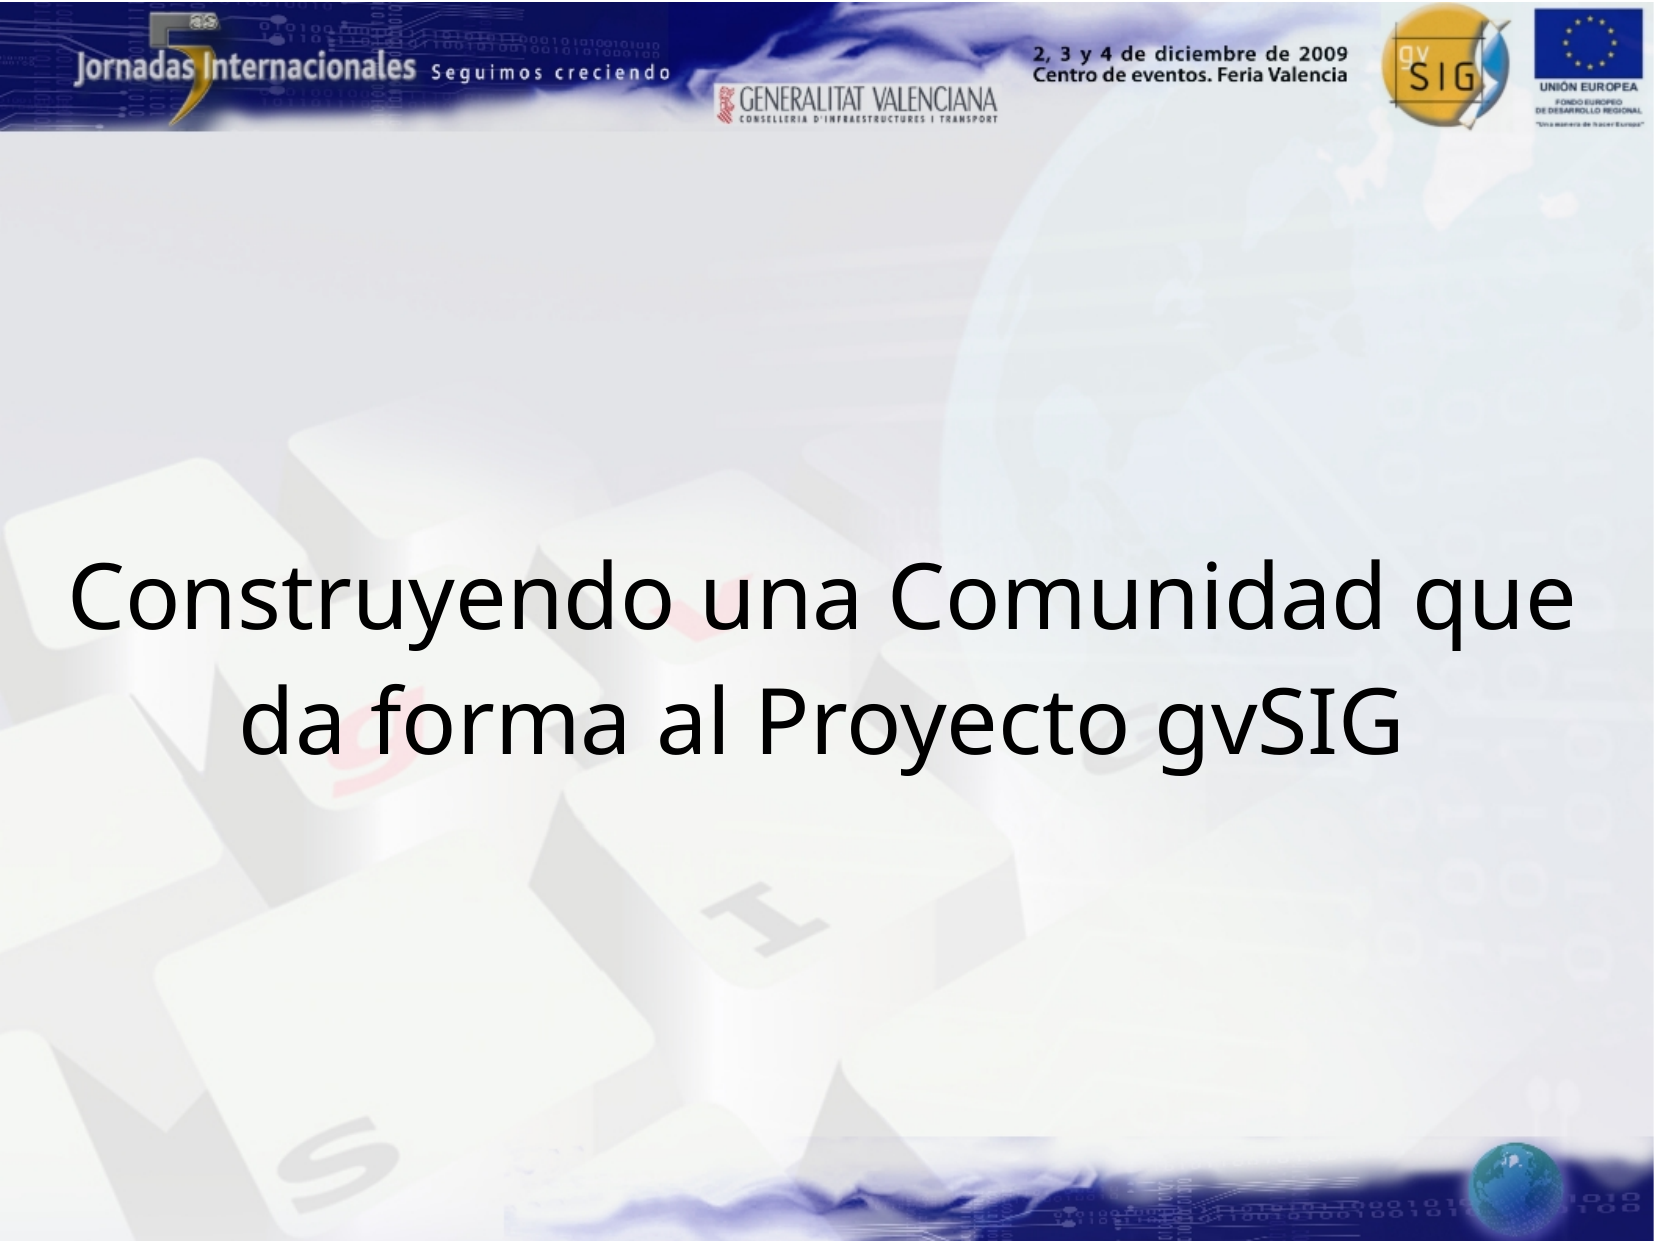

Construyendo una Comunidad que da forma al Proyecto gvSIG